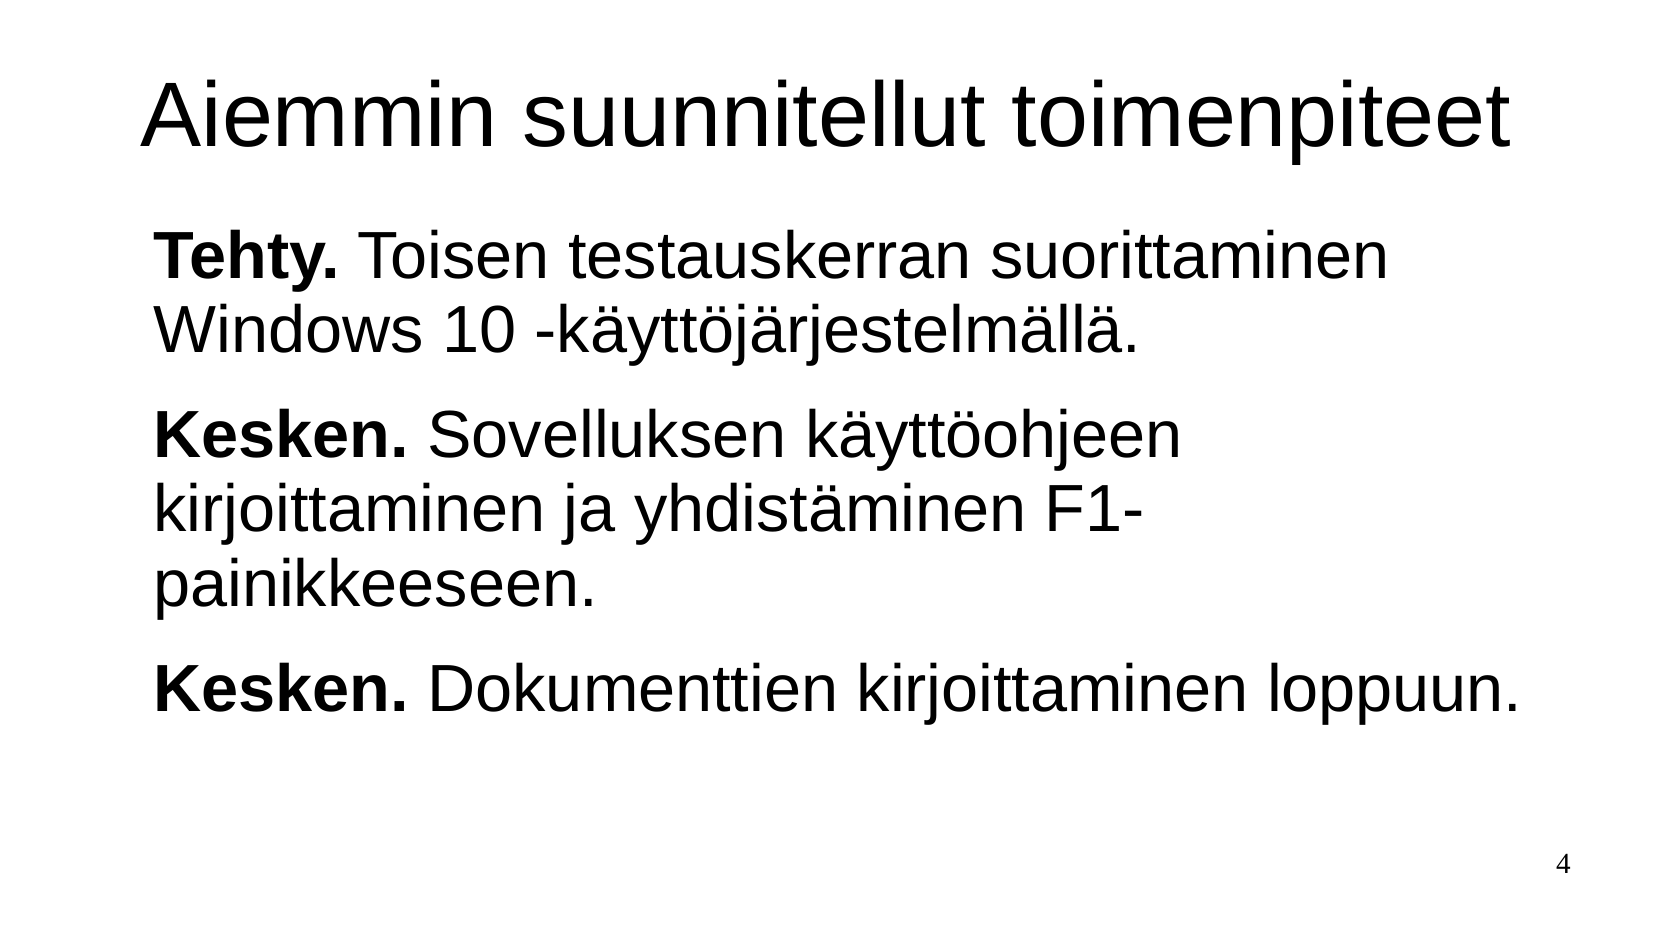

# Aiemmin suunnitellut toimenpiteet
Tehty. Toisen testauskerran suorittaminen Windows 10 -käyttöjärjestelmällä.
Kesken. Sovelluksen käyttöohjeen kirjoittaminen ja yhdistäminen F1-painikkeeseen.
Kesken. Dokumenttien kirjoittaminen loppuun.
4